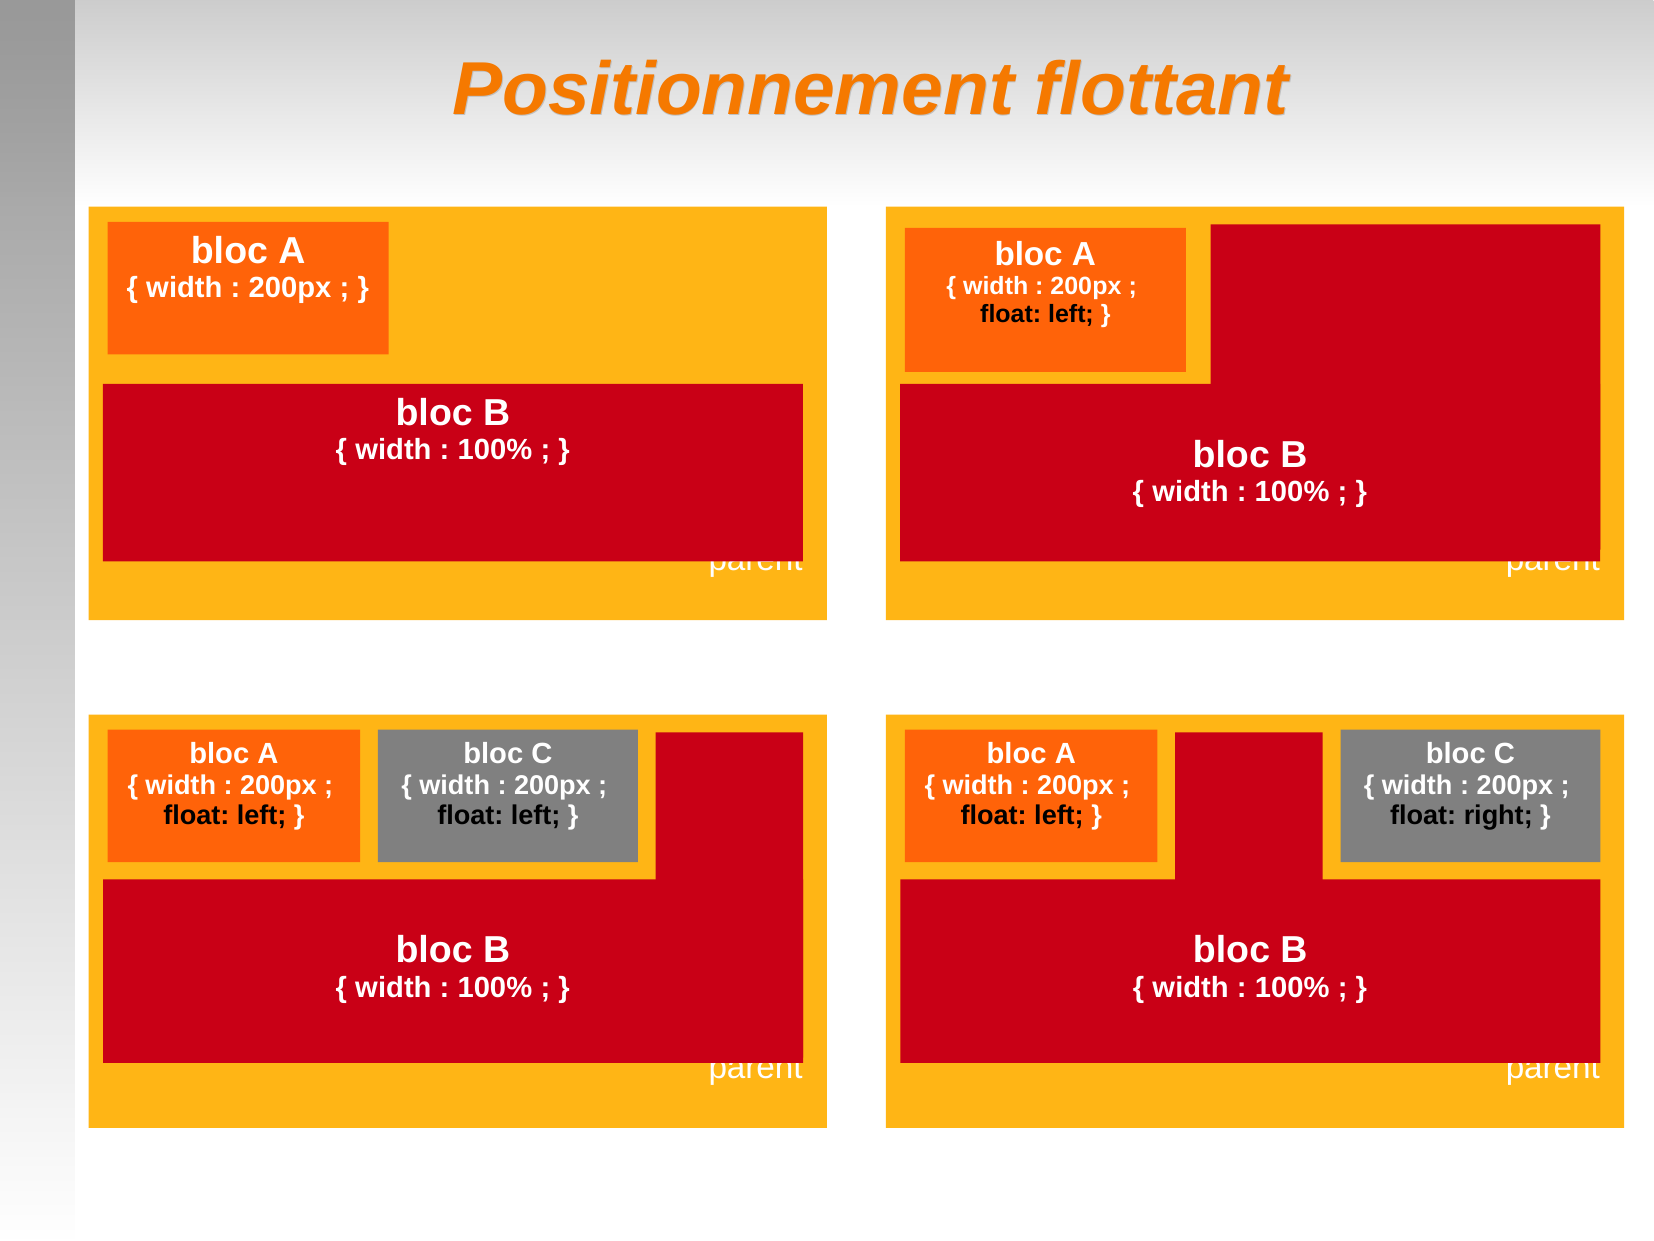

# Positionnement flottant
parent
parent
bloc A
{ width : 200px ; }
bloc A
{ width : 200px ;
float: left; }
bloc B
{ width : 100% ; }
bloc B
{ width : 100% ; }
parent
parent
bloc A
{ width : 200px ;
float: left; }
bloc C
{ width : 200px ;
float: left; }
bloc A
{ width : 200px ;
float: left; }
bloc C
{ width : 200px ;
float: right; }
bloc B
{ width : 100% ; }
bloc B
{ width : 100% ; }